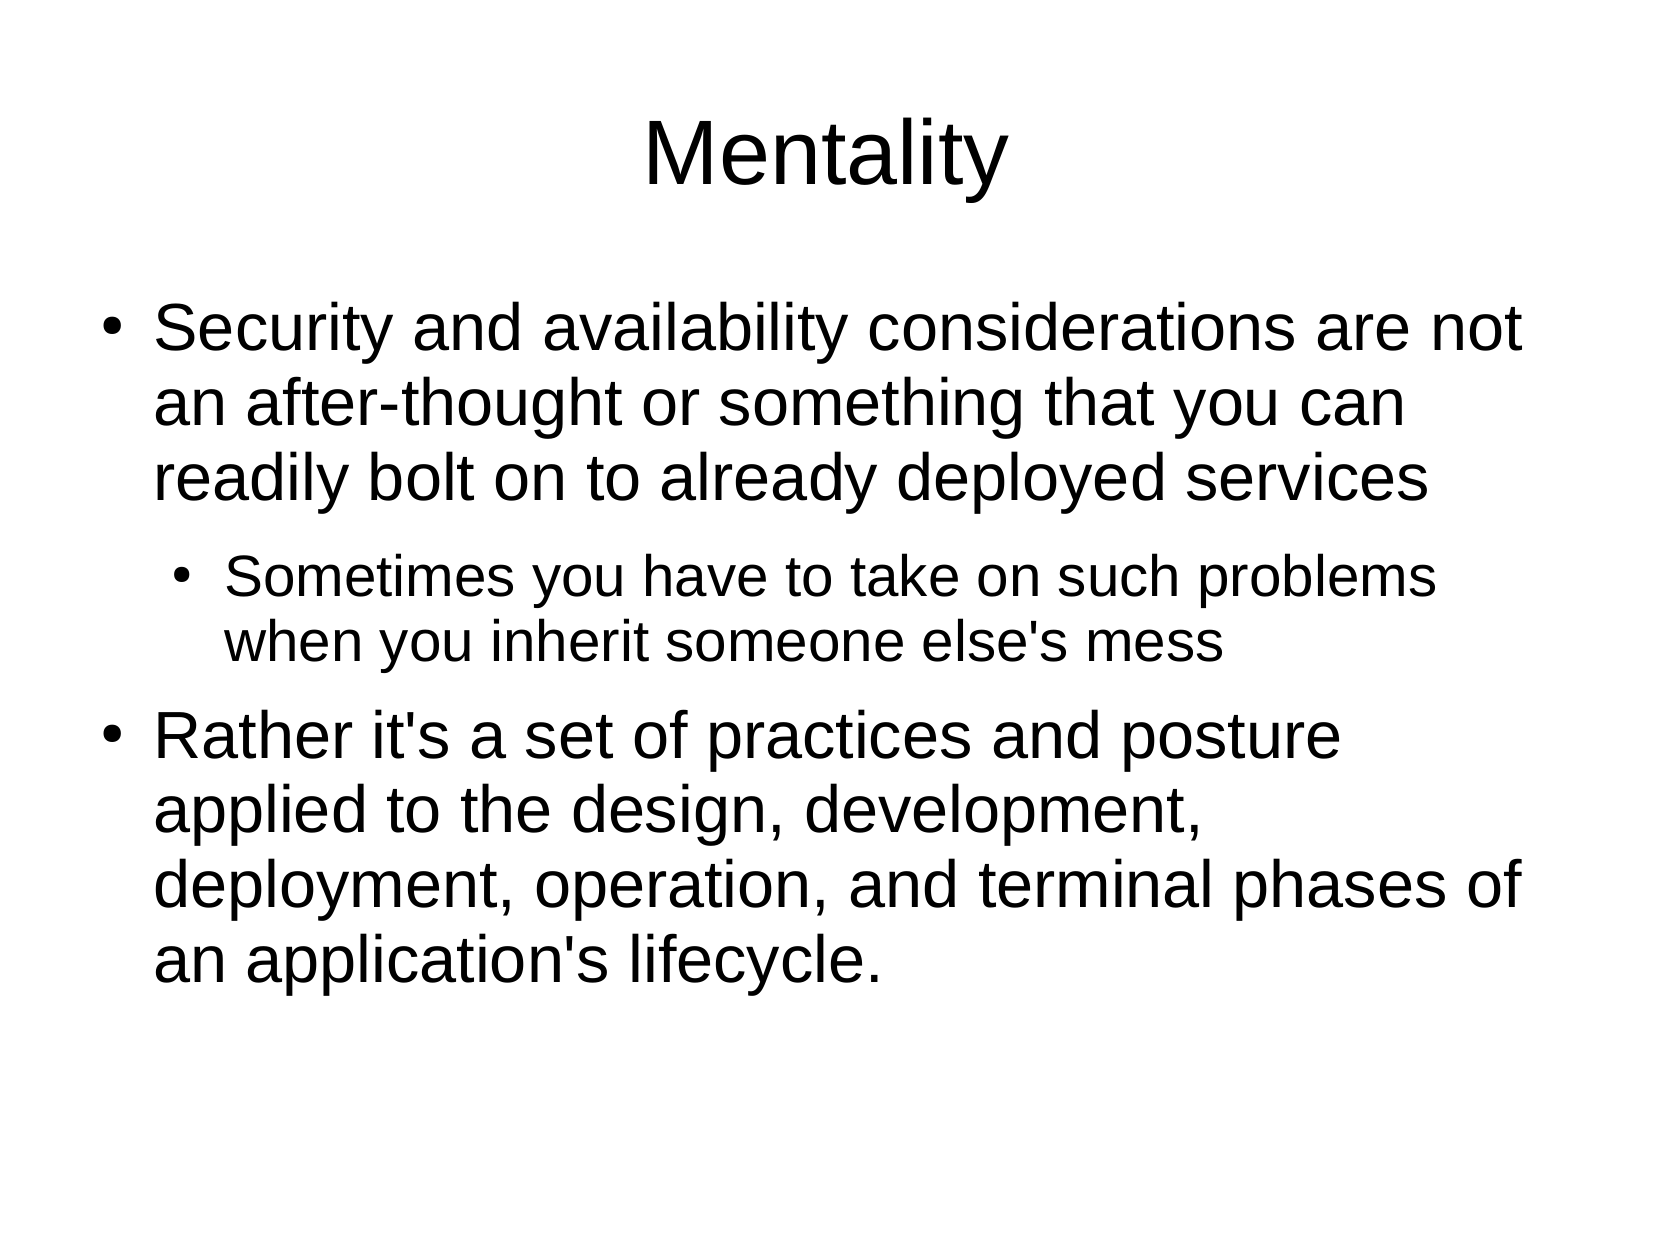

# Mentality
Security and availability considerations are not an after-thought or something that you can readily bolt on to already deployed services
Sometimes you have to take on such problems when you inherit someone else's mess
Rather it's a set of practices and posture applied to the design, development, deployment, operation, and terminal phases of an application's lifecycle.